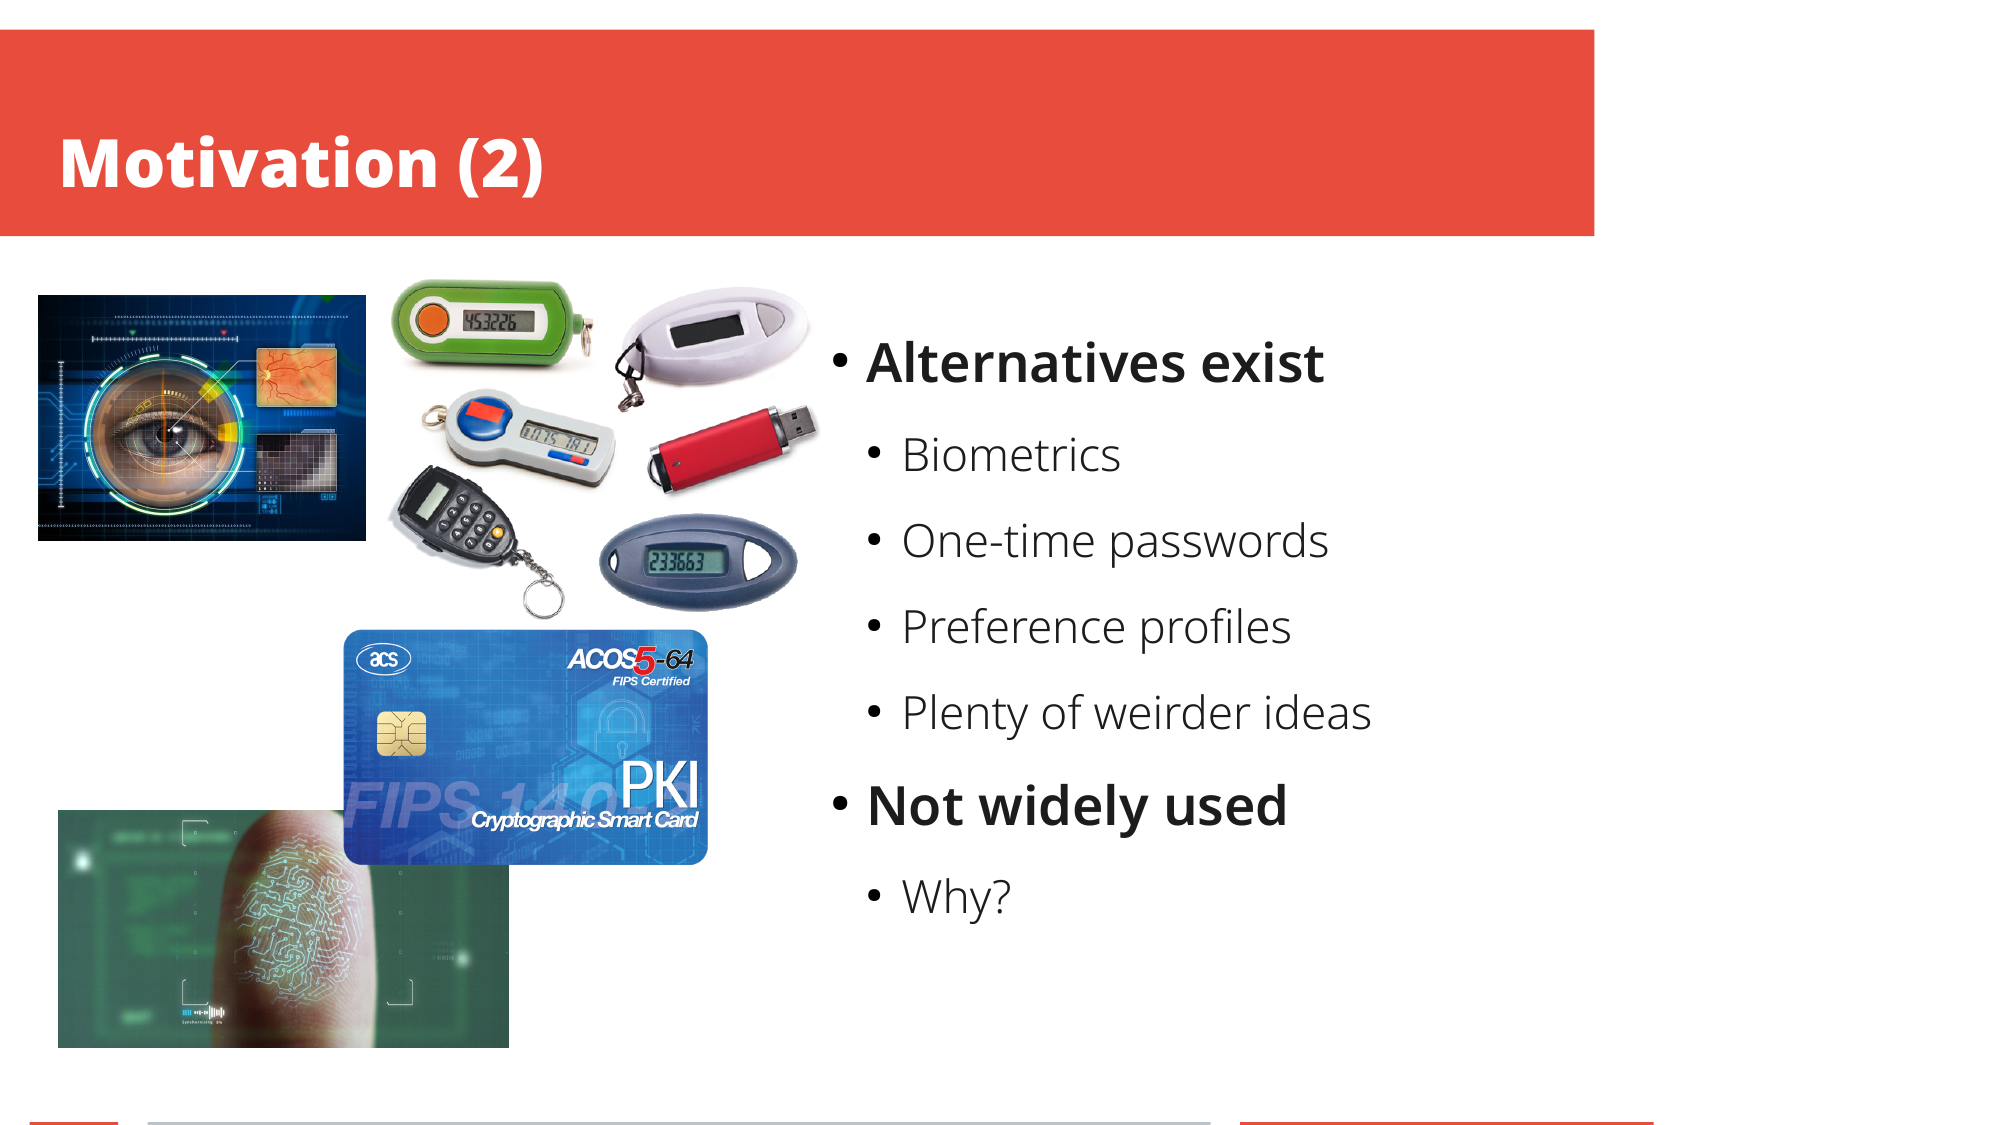

# Motivation (2)
Alternatives exist
Biometrics
One-time passwords
Preference profiles
Plenty of weirder ideas
Not widely used
Why?
4